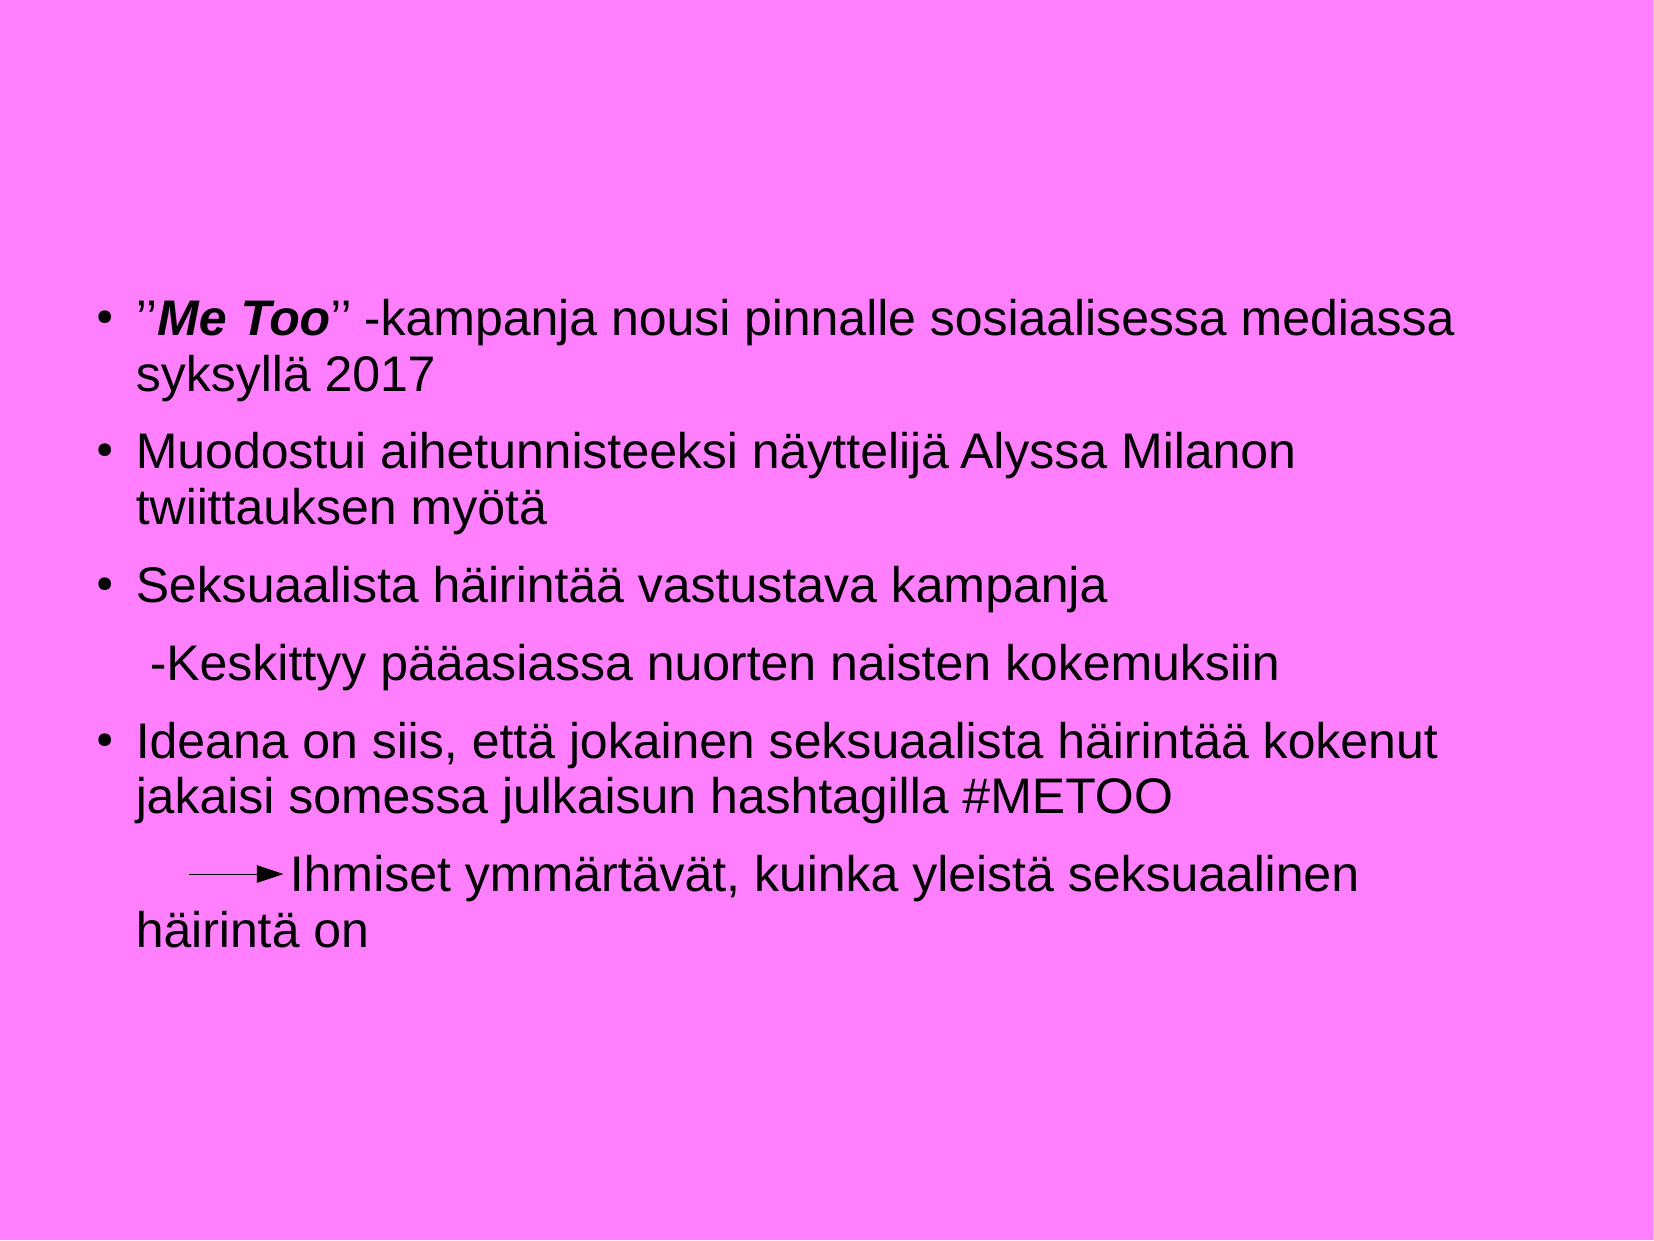

#
’’Me Too’’ -kampanja nousi pinnalle sosiaalisessa mediassa syksyllä 2017
Muodostui aihetunnisteeksi näyttelijä Alyssa Milanon twiittauksen myötä
Seksuaalista häirintää vastustava kampanja
 -Keskittyy pääasiassa nuorten naisten kokemuksiin
Ideana on siis, että jokainen seksuaalista häirintää kokenut jakaisi somessa julkaisun hashtagilla #METOO
 Ihmiset ymmärtävät, kuinka yleistä seksuaalinen häirintä on